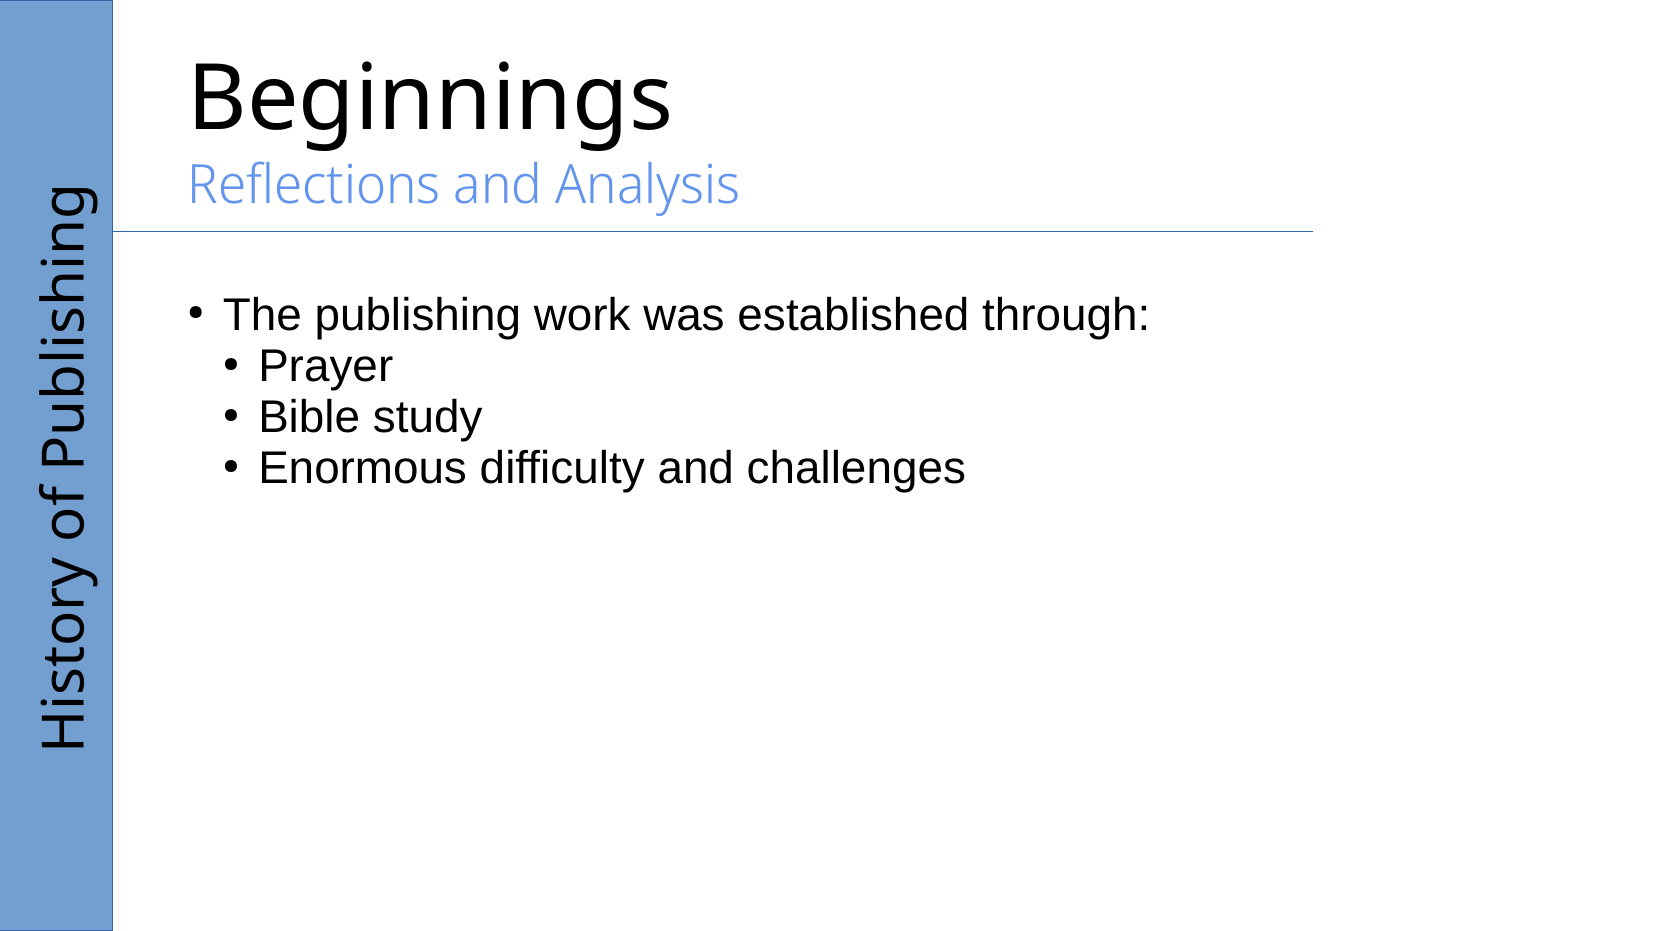

# Beginnings
Reflections and Analysis
The publishing work was established through:
Prayer
Bible study
Enormous difficulty and challenges
History of Publishing